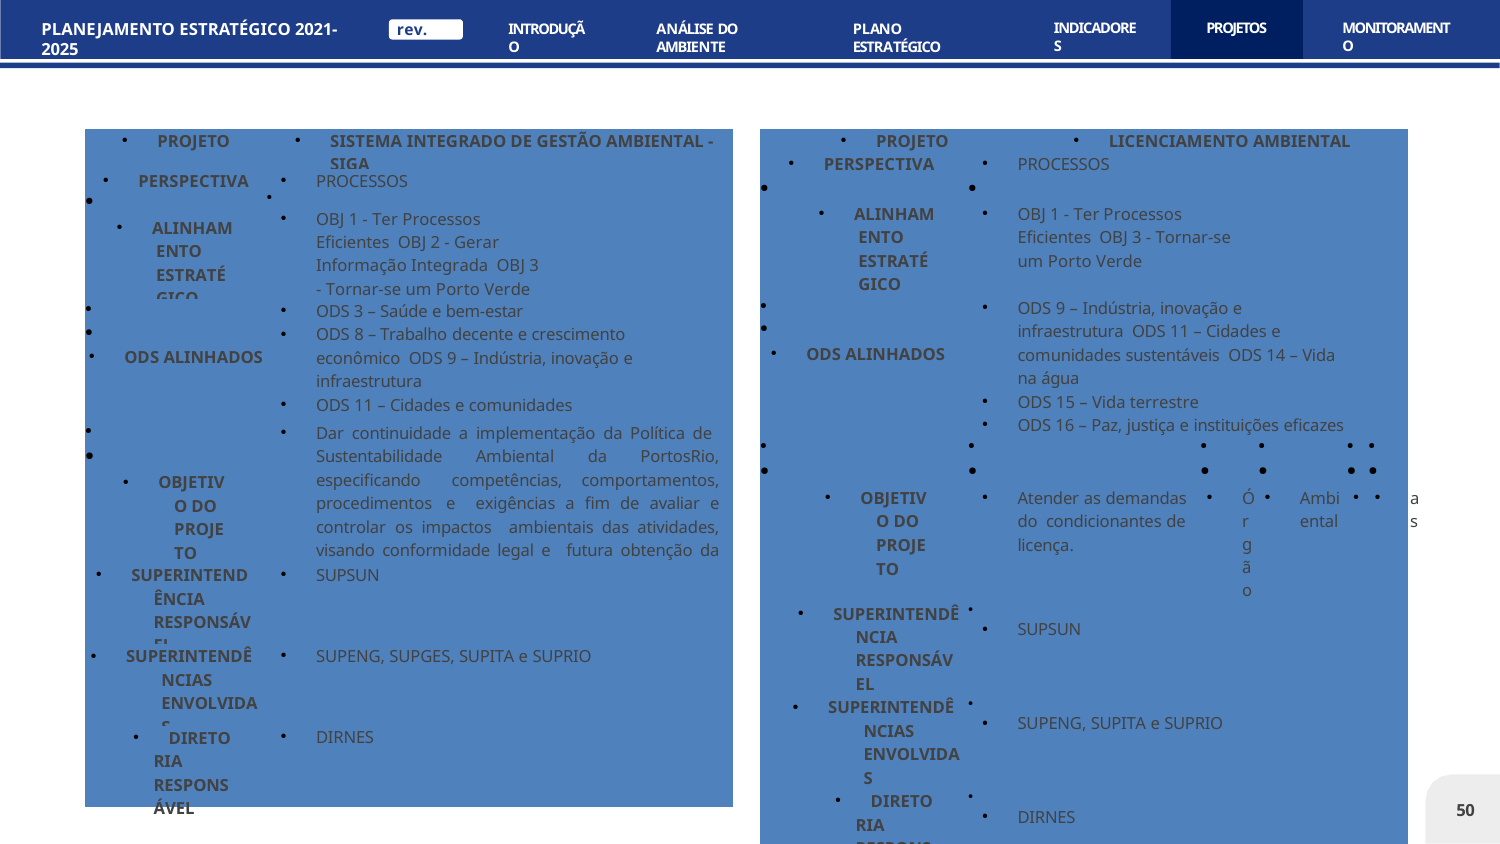

PLANEJAMENTO ESTRATÉGICO 2021-2025
INDICADORES
PROJETOS
MONITORAMENTO
rev. 2022
INTRODUÇÃO
ANÁLISE DO AMBIENTE
PLANO ESTRATÉGICO
| PROJETO | SISTEMA INTEGRADO DE GESTÃO AMBIENTAL - SIGA |
| --- | --- |
| PERSPECTIVA | PROCESSOS |
| ALINHAMENTO ESTRATÉGICO | OBJ 1 - Ter Processos Eﬁcientes OBJ 2 - Gerar Informação Integrada OBJ 3 - Tornar-se um Porto Verde |
| ODS ALINHADOS | ODS 3 – Saúde e bem-estar ODS 8 – Trabalho decente e crescimento econômico ODS 9 – Indústria, inovação e infraestrutura ODS 11 – Cidades e comunidades sustentáveis ODS 14 – Vida na água |
| OBJETIVO DO PROJETO | Dar continuidade a implementação da Política de Sustentabilidade Ambiental da PortosRio, especiﬁcando competências, comportamentos, procedimentos e exigências a ﬁm de avaliar e controlar os impactos ambientais das atividades, visando conformidade legal e futura obtenção da ISO 14001:2014. |
| SUPERINTENDÊNCIA RESPONSÁVEL | SUPSUN |
| SUPERINTENDÊNCIAS ENVOLVIDAS | SUPENG, SUPGES, SUPITA e SUPRIO |
| DIRETORIA RESPONSÁVEL | DIRNES |
| PROJETO | LICENCIAMENTO AMBIENTAL | | | | |
| --- | --- | --- | --- | --- | --- |
| PERSPECTIVA | PROCESSOS | | | | |
| ALINHAMENTO ESTRATÉGICO | OBJ 1 - Ter Processos Eﬁcientes OBJ 3 - Tornar-se um Porto Verde | | | | |
| ODS ALINHADOS | ODS 9 – Indústria, inovação e infraestrutura ODS 11 – Cidades e comunidades sustentáveis ODS 14 – Vida na água ODS 15 – Vida terrestre ODS 16 – Paz, justiça e instituições eﬁcazes | | | | |
| OBJETIVO DO PROJETO | Atender as demandas do condicionantes de licença. | Órgão | Ambiental | e | as |
| SUPERINTENDÊNCIA RESPONSÁVEL | SUPSUN | | | | |
| SUPERINTENDÊNCIAS ENVOLVIDAS | SUPENG, SUPITA e SUPRIO | | | | |
| DIRETORIA RESPONSÁVEL | DIRNES | | | | |